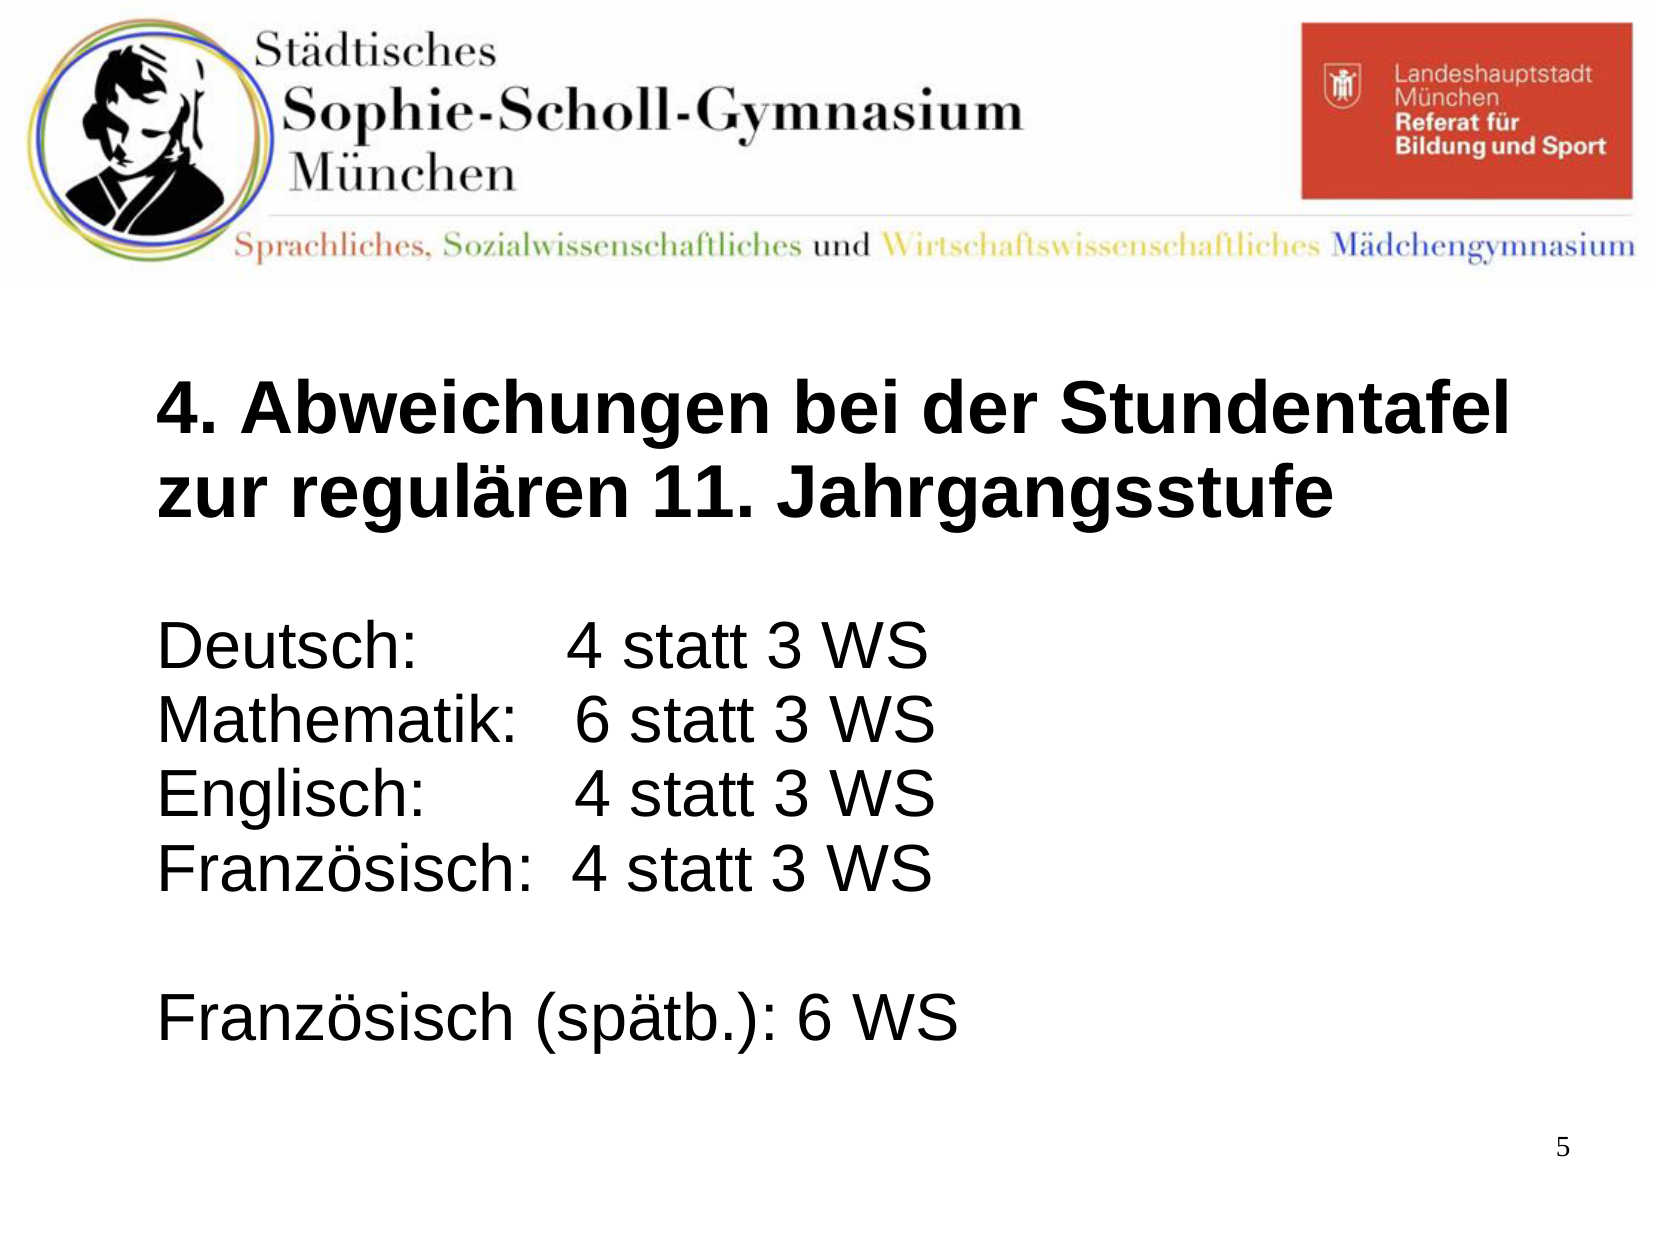

4. Abweichungen bei der Stundentafel zur regulären 11. Jahrgangsstufe
Deutsch: 4 statt 3 WS
Mathematik: 6 statt 3 WS
Englisch: 4 statt 3 WS
Französisch: 4 statt 3 WS
Französisch (spätb.): 6 WS
5